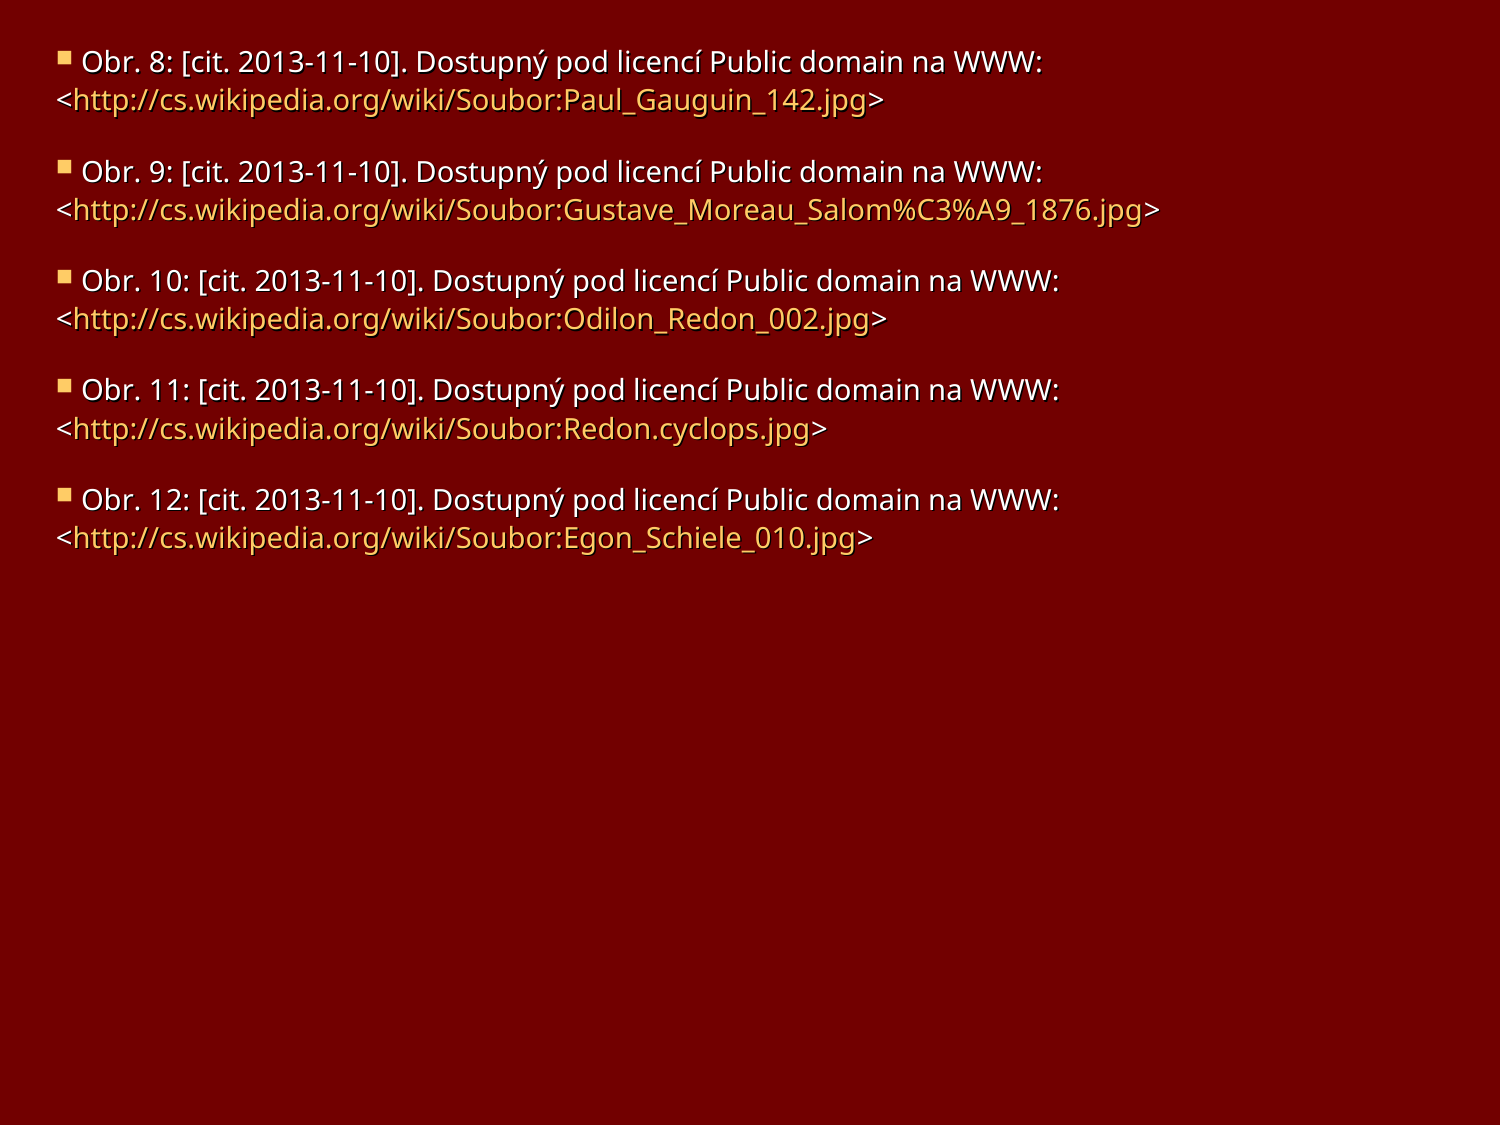

Obr. 8: [cit. 2013-11-10]. Dostupný pod licencí Public domain na WWW:
<http://cs.wikipedia.org/wiki/Soubor:Paul_Gauguin_142.jpg>
 Obr. 9: [cit. 2013-11-10]. Dostupný pod licencí Public domain na WWW:
<http://cs.wikipedia.org/wiki/Soubor:Gustave_Moreau_Salom%C3%A9_1876.jpg>
 Obr. 10: [cit. 2013-11-10]. Dostupný pod licencí Public domain na WWW:
<http://cs.wikipedia.org/wiki/Soubor:Odilon_Redon_002.jpg>
 Obr. 11: [cit. 2013-11-10]. Dostupný pod licencí Public domain na WWW:
<http://cs.wikipedia.org/wiki/Soubor:Redon.cyclops.jpg>
 Obr. 12: [cit. 2013-11-10]. Dostupný pod licencí Public domain na WWW:
<http://cs.wikipedia.org/wiki/Soubor:Egon_Schiele_010.jpg>